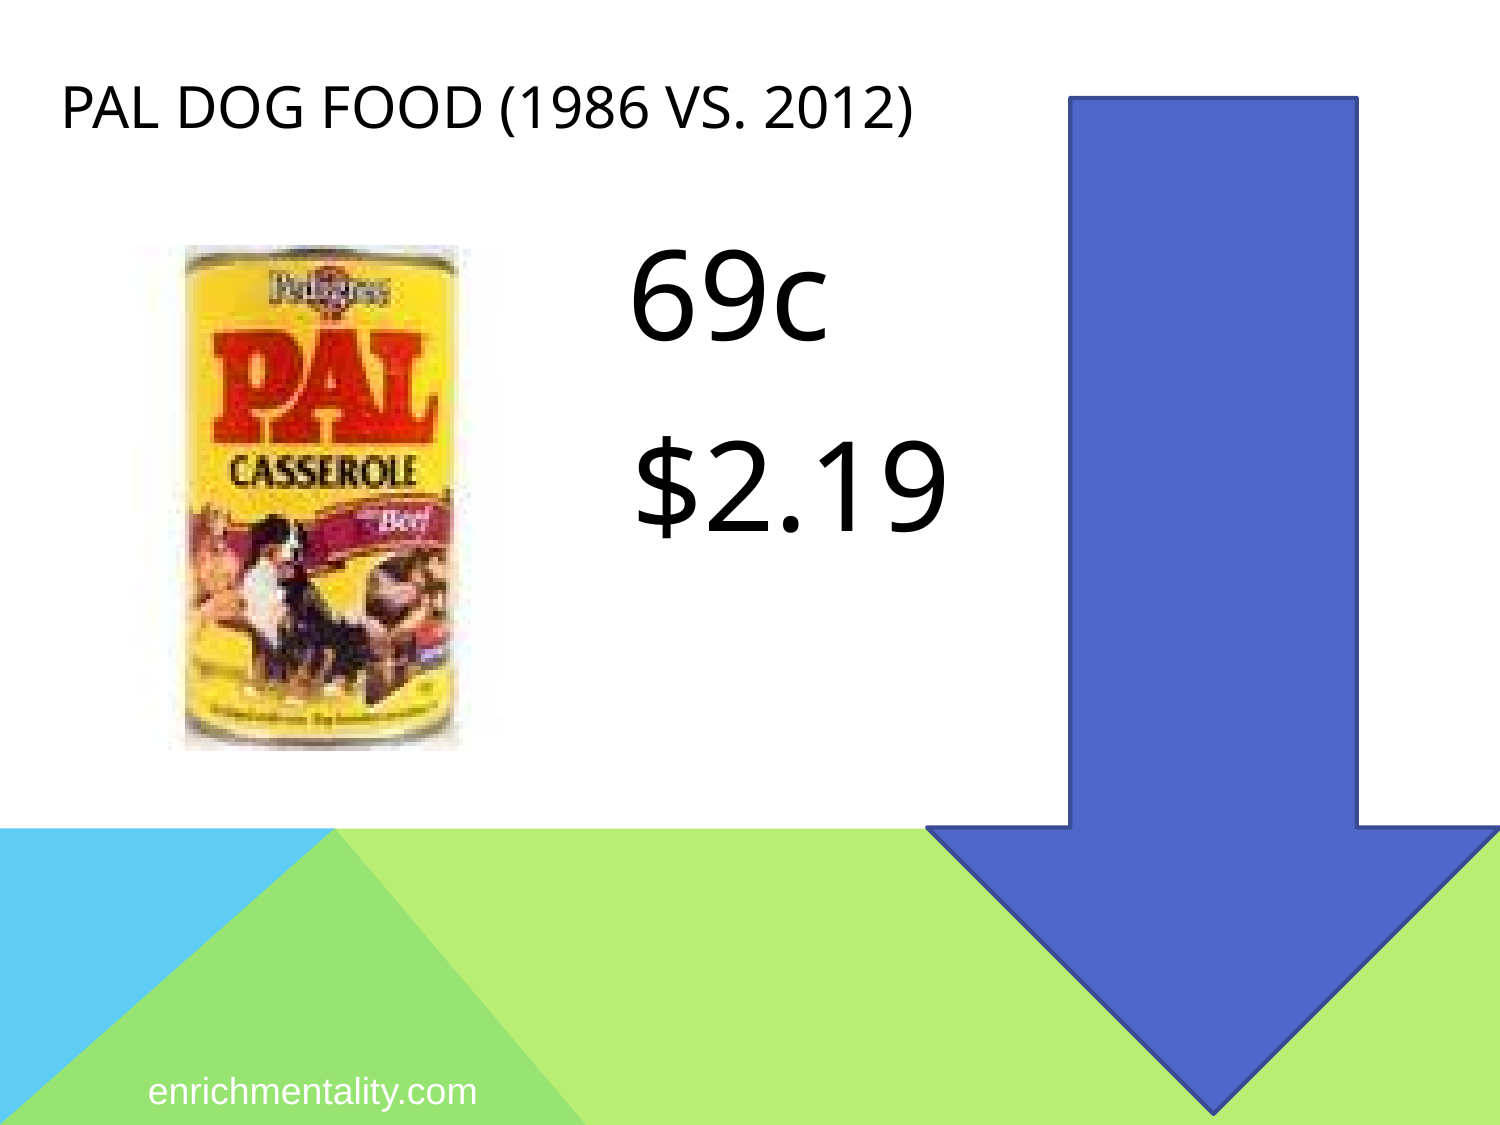

# PAL dog food (1986 vs. 2012)
69c
1986
$2.19
2012
enrichmentality.com